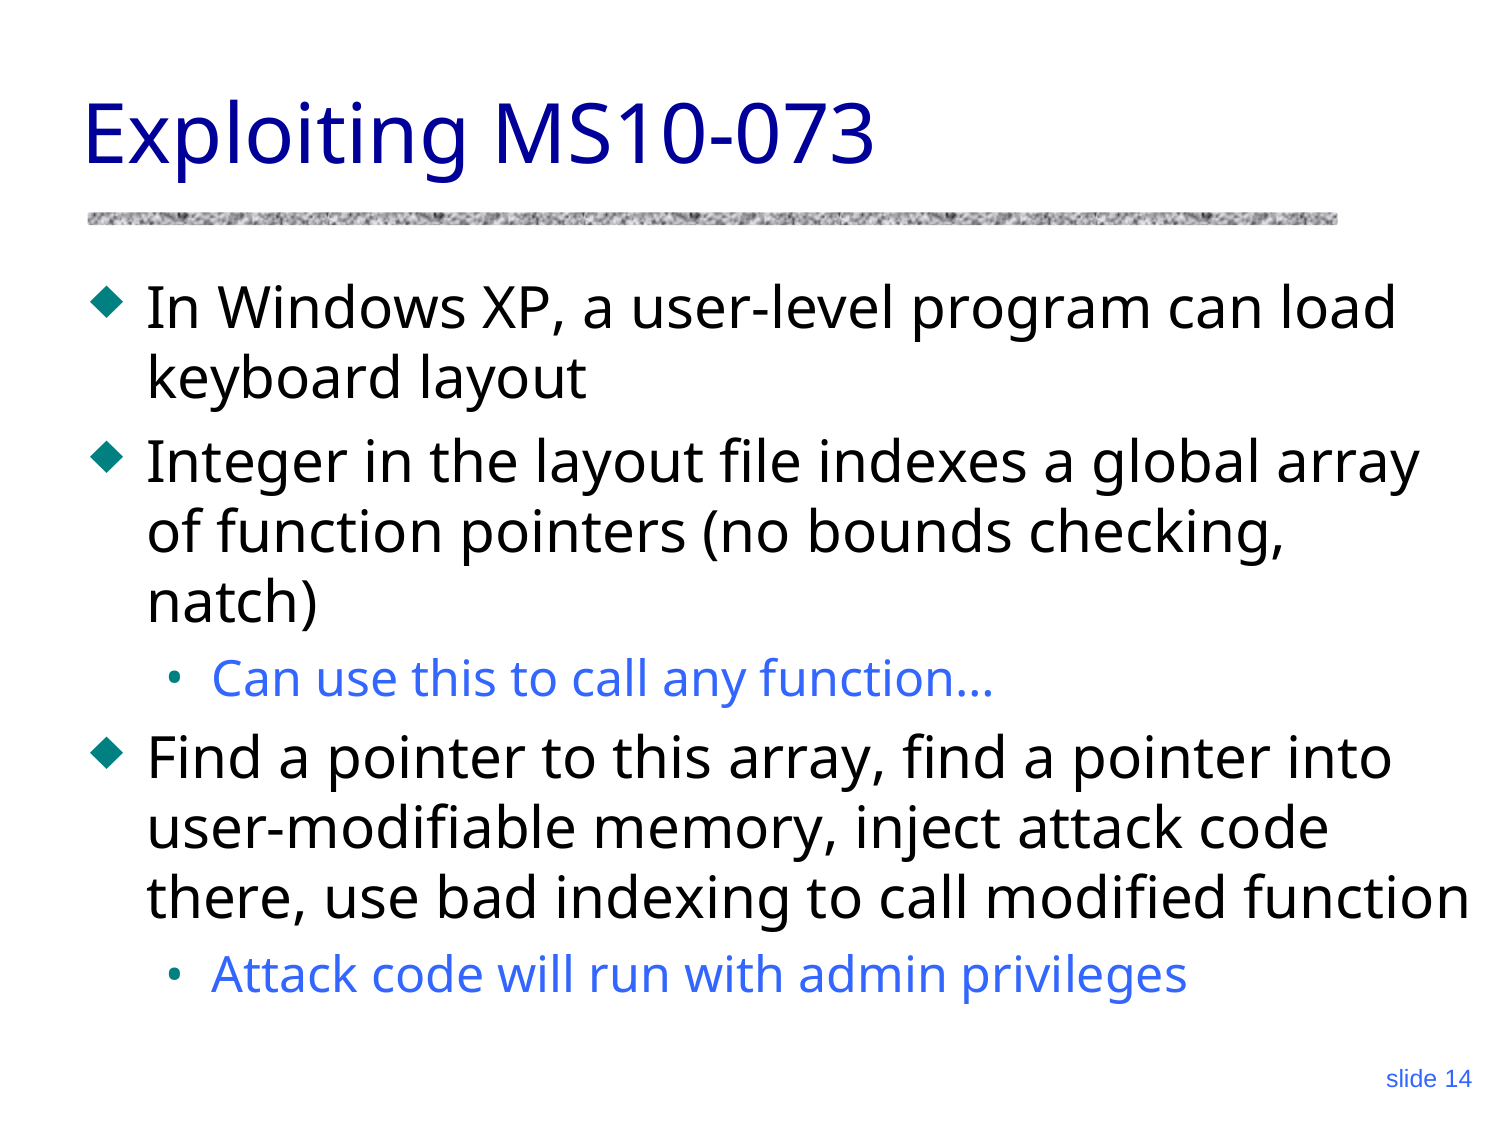

# Exploiting MS10-073
In Windows XP, a user-level program can load keyboard layout
Integer in the layout file indexes a global array of function pointers (no bounds checking, natch)
Can use this to call any function…
Find a pointer to this array, find a pointer into user-modifiable memory, inject attack code there, use bad indexing to call modified function
Attack code will run with admin privileges
slide